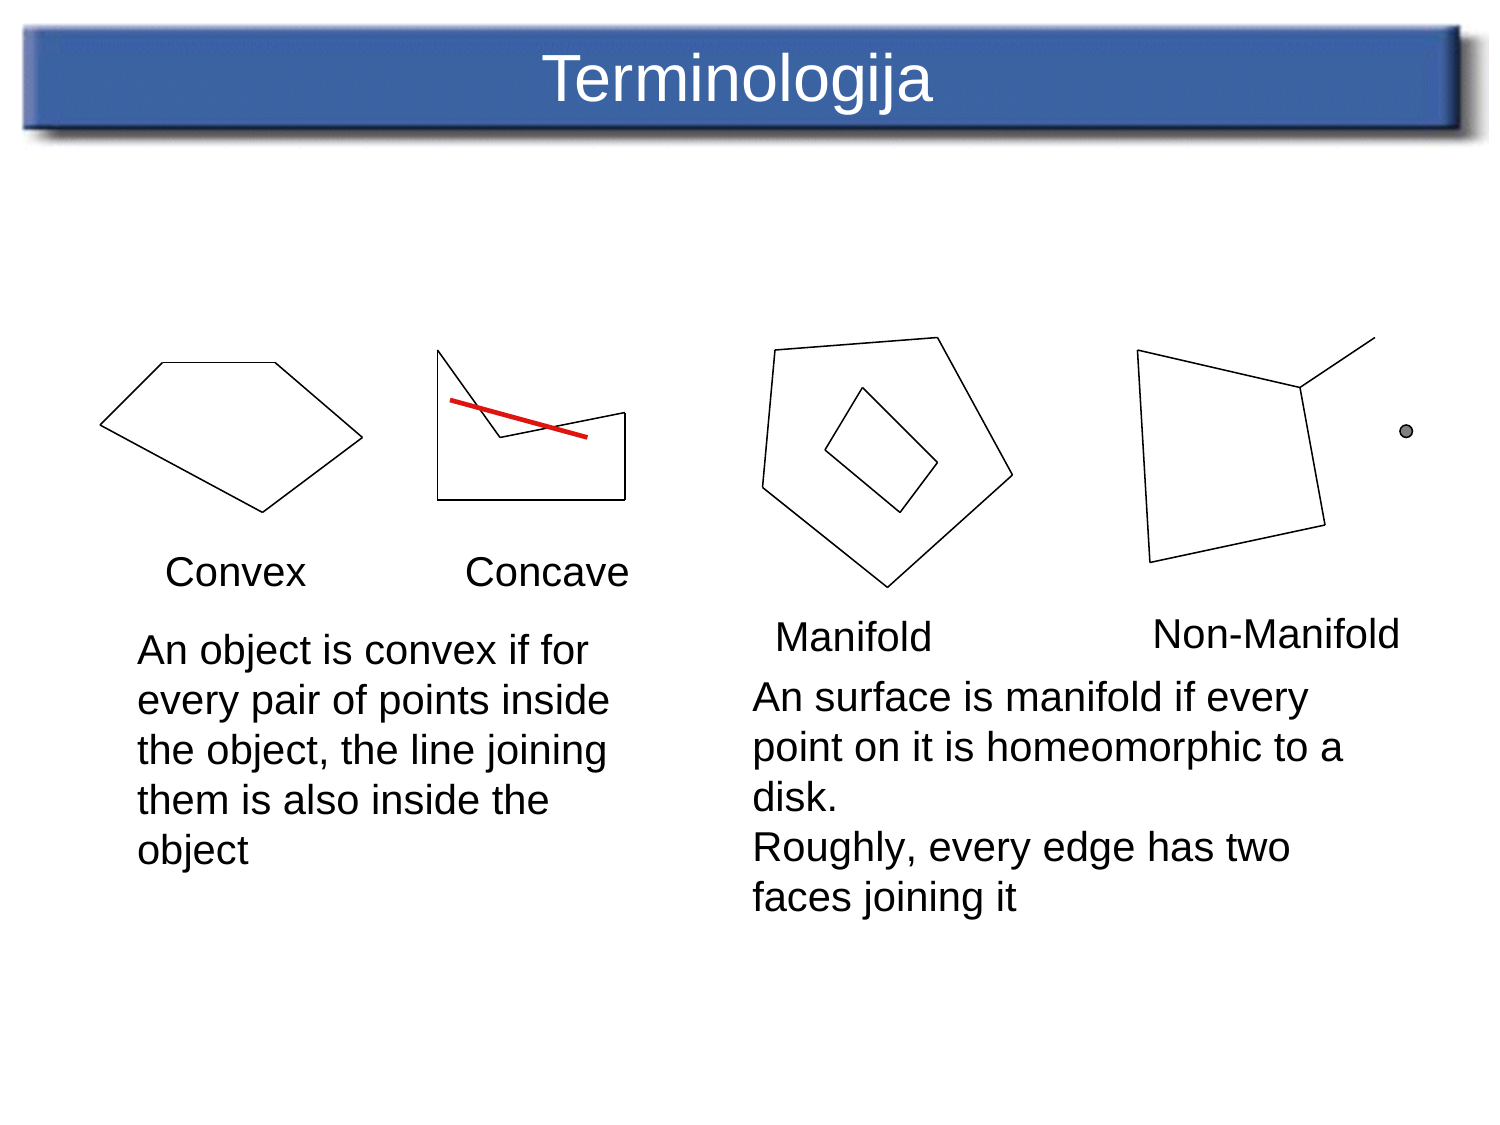

# Terminologija
Convex
Concave
Non-Manifold
Manifold
An object is convex if for every pair of points inside the object, the line joining them is also inside the object
An surface is manifold if every point on it is homeomorphic to a disk.
Roughly, every edge has two faces joining it